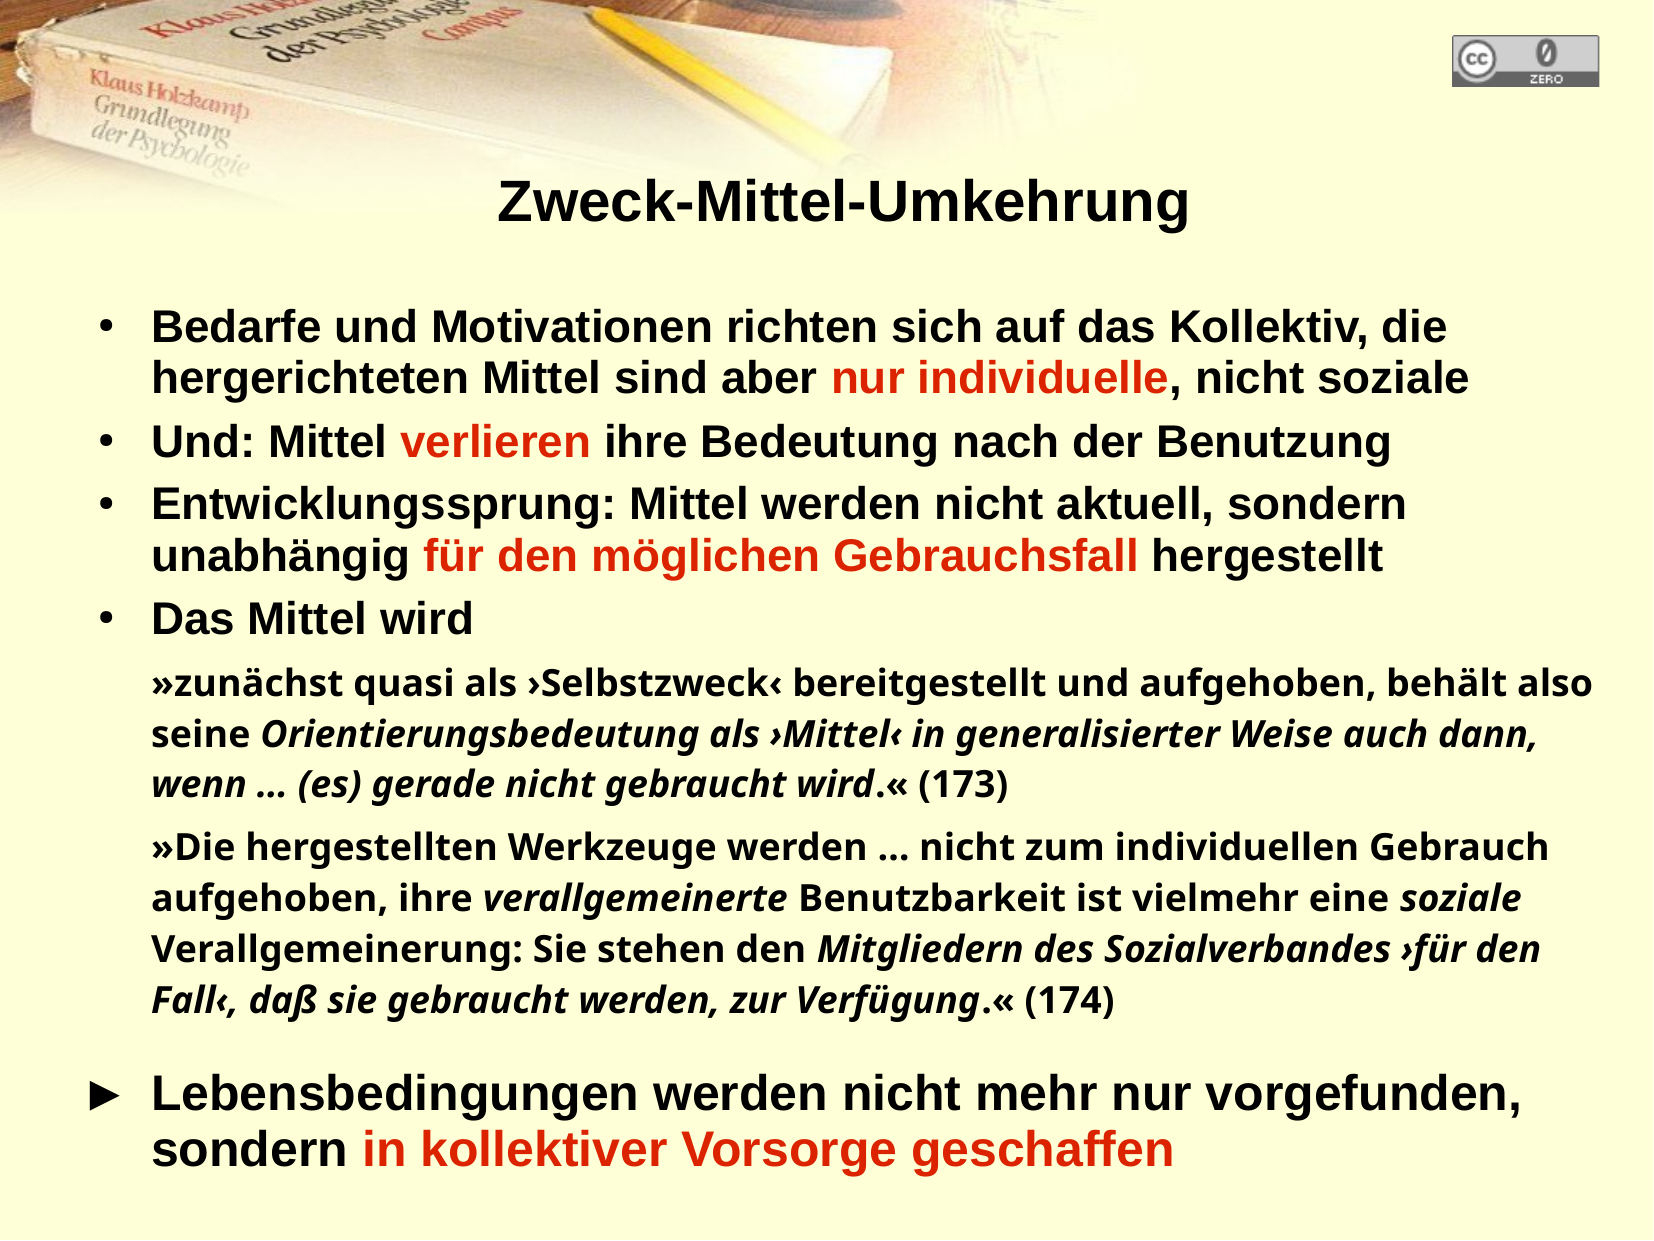

# Zweck-Mittel-Umkehrung
Bedarfe und Motivationen richten sich auf das Kollektiv, die hergerichteten Mittel sind aber nur individuelle, nicht soziale
Und: Mittel verlieren ihre Bedeutung nach der Benutzung
Entwicklungssprung: Mittel werden nicht aktuell, sondern unabhängig für den möglichen Gebrauchsfall hergestellt
Das Mittel wird
»zunächst quasi als ›Selbstzweck‹ bereitgestellt und aufgehoben, behält also seine Orientierungsbedeutung als ›Mittel‹ in generalisierter Weise auch dann, wenn … (es) gerade nicht gebraucht wird.« (173)
»Die hergestellten Werkzeuge werden … nicht zum individuellen Gebrauch aufgehoben, ihre verallgemeinerte Benutzbarkeit ist vielmehr eine soziale Verallgemeinerung: Sie stehen den Mitgliedern des Sozialverbandes ›für den Fall‹, daß sie gebraucht werden, zur Verfügung.« (174)
►	Lebensbedingungen werden nicht mehr nur vorgefunden,
	sondern in kollektiver Vorsorge geschaffen